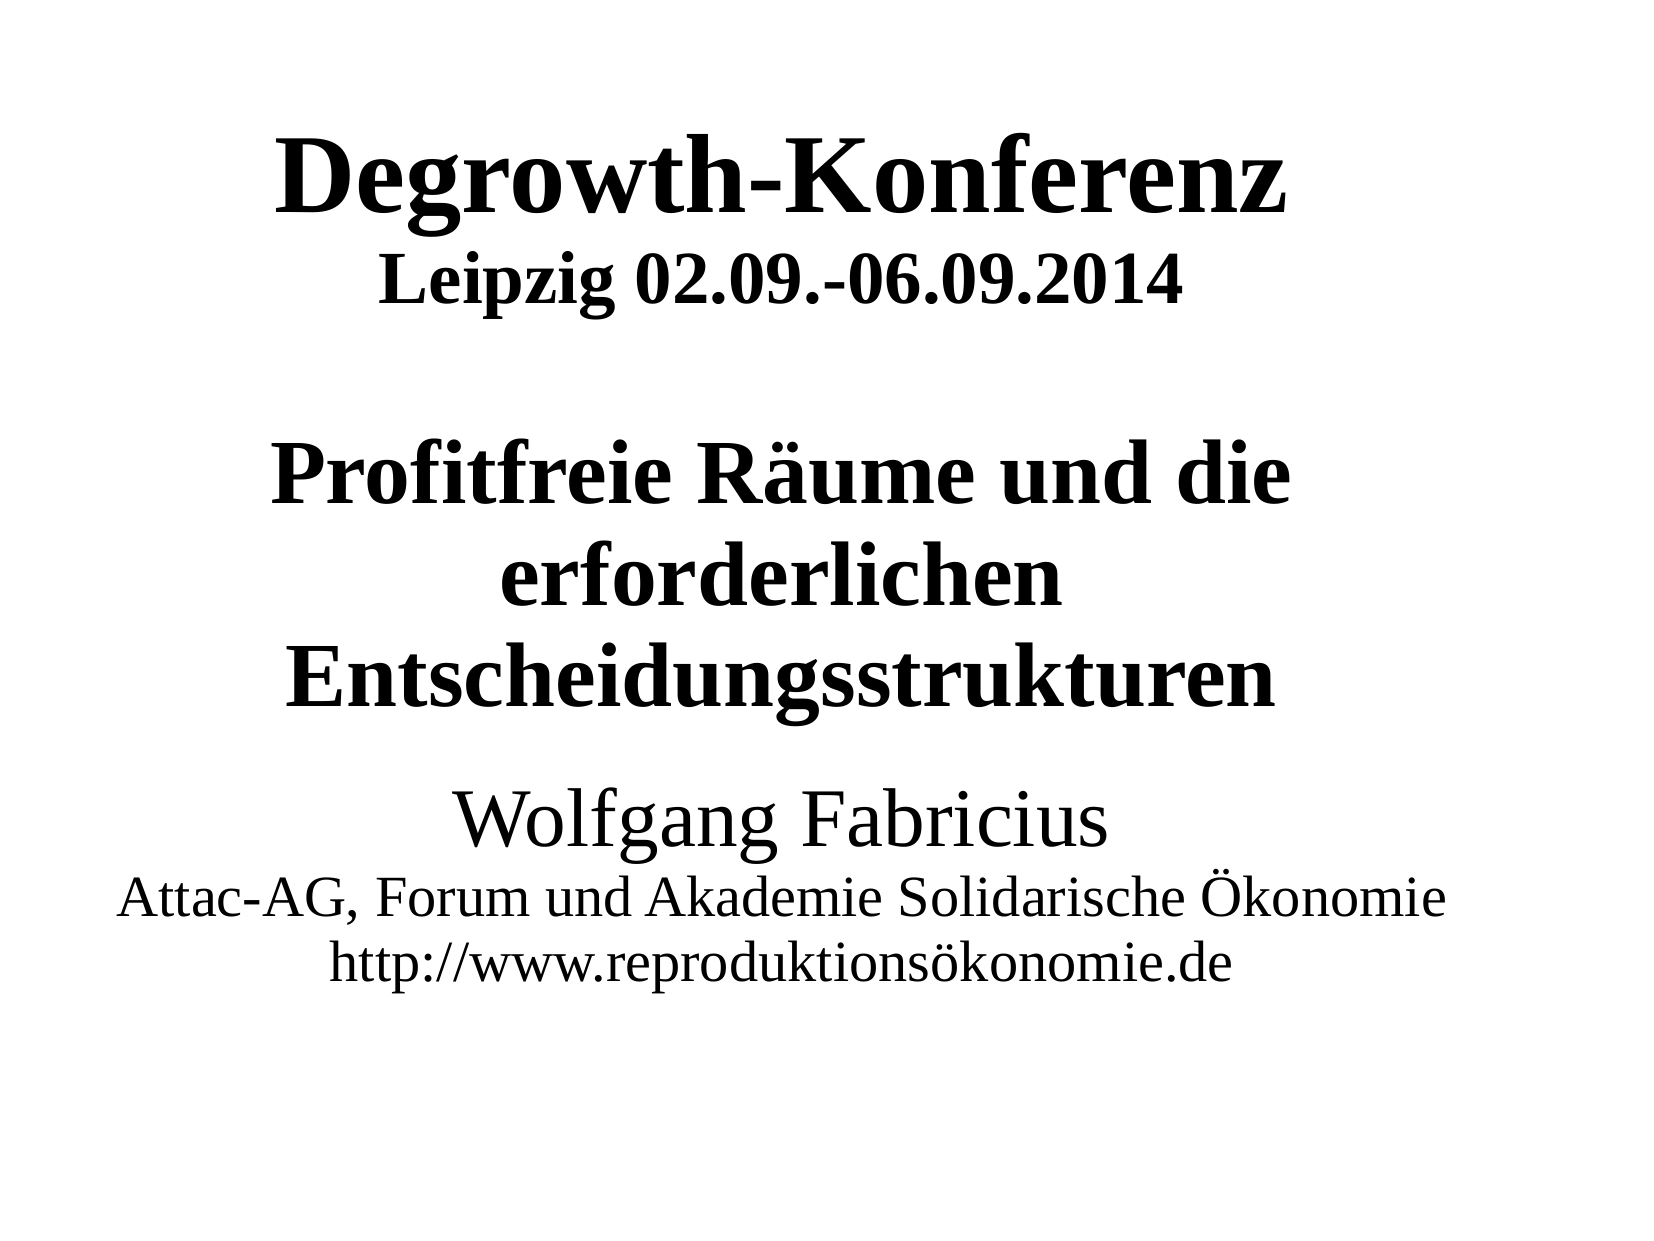

Degrowth-Konferenz
Leipzig 02.09.-06.09.2014
Profitfreie Räume und die erforderlichen Entscheidungsstrukturen
Wolfgang Fabricius
Attac-AG, Forum und Akademie Solidarische Ökonomie
http://www.reproduktionsökonomie.de